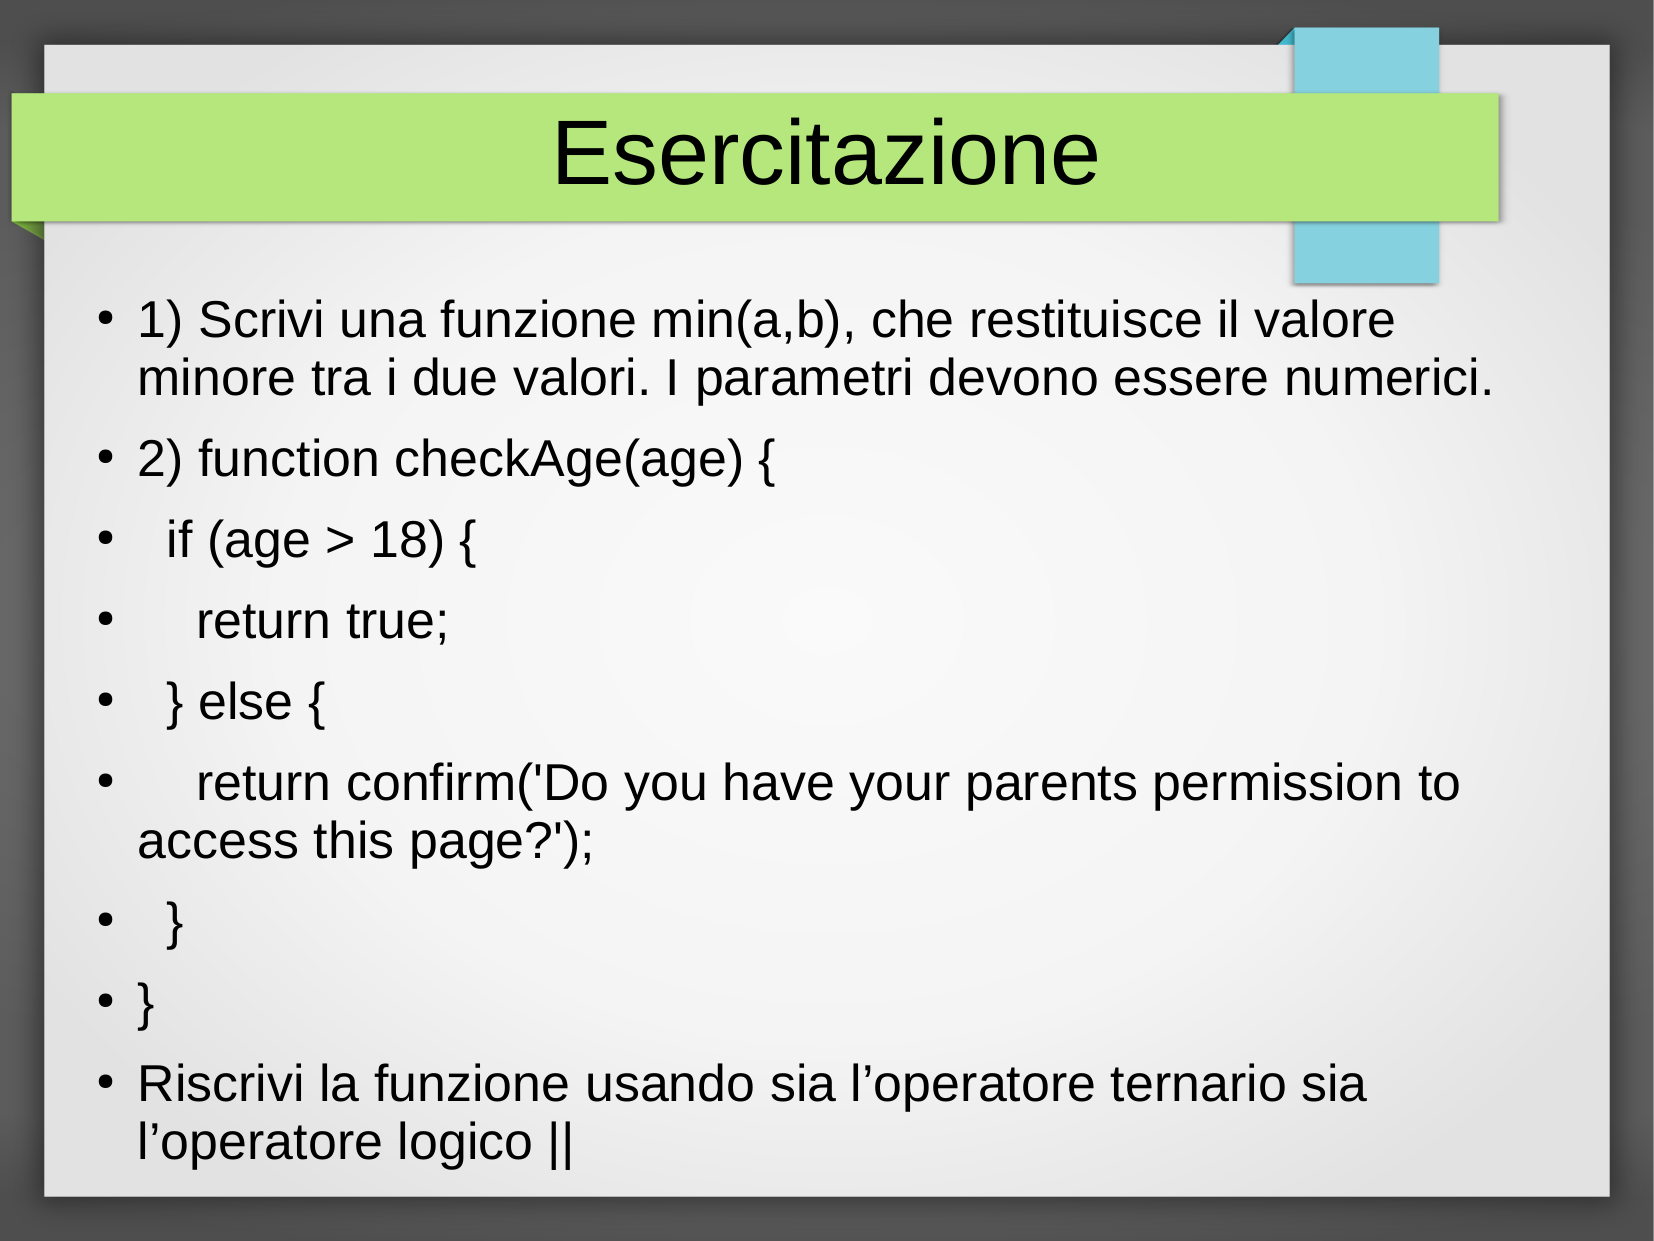

# Esercitazione
1) Scrivi una funzione min(a,b), che restituisce il valore minore tra i due valori. I parametri devono essere numerici.
2) function checkAge(age) {
 if (age > 18) {
 return true;
 } else {
 return confirm('Do you have your parents permission to access this page?');
 }
}
Riscrivi la funzione usando sia l’operatore ternario sia l’operatore logico ||